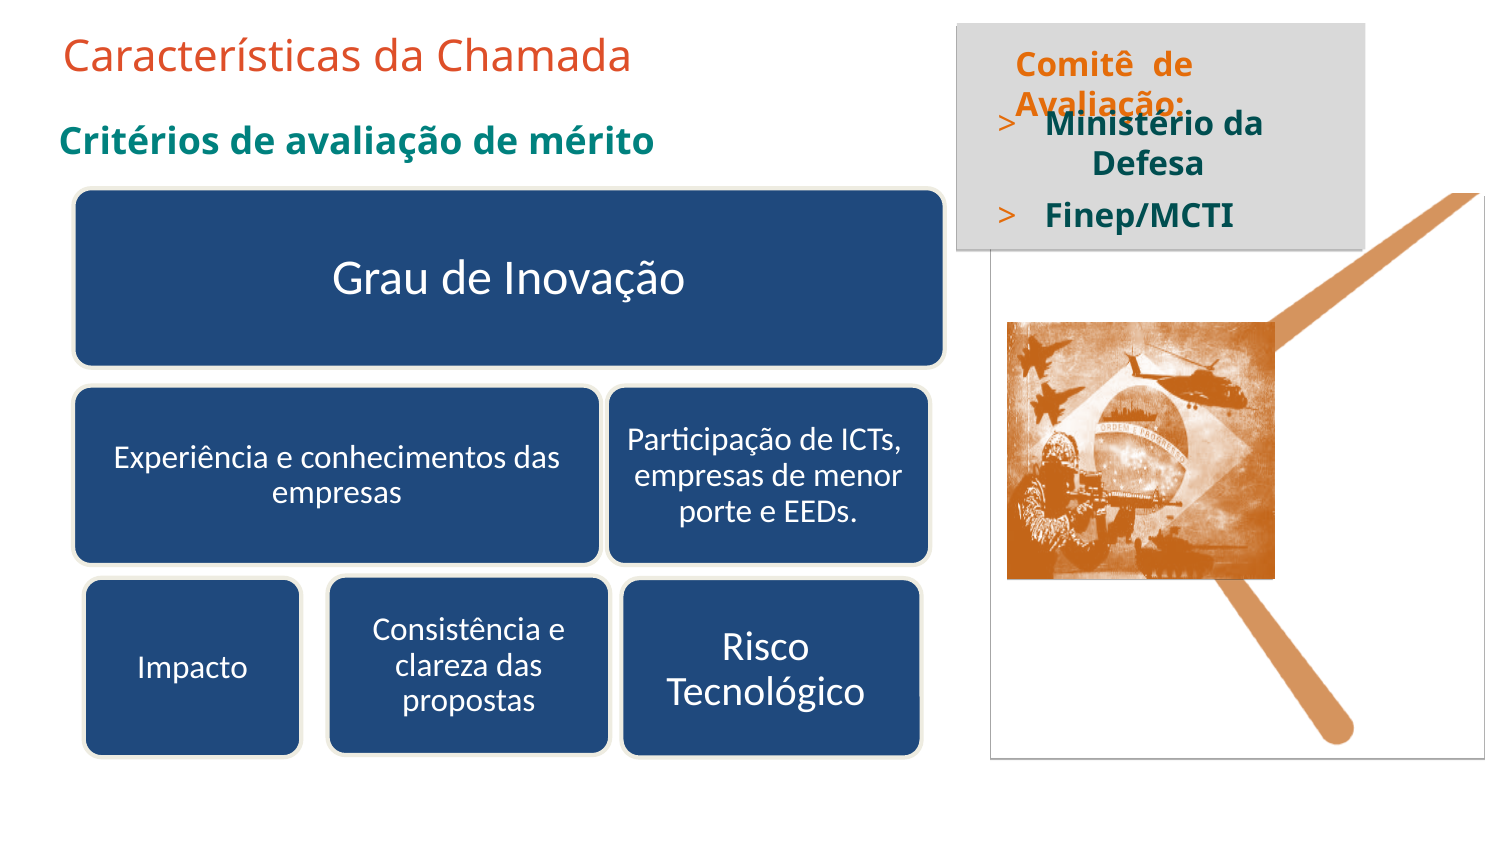

Características da Chamada
Comitê de Avaliação:
Ministério da Defesa
Finep/MCTI
Critérios de avaliação de mérito
Grau de Inovação
Experiência e conhecimentos das empresas
Participação de ICTs, empresas de menor porte e EEDs.
Consistência e clareza das propostas
Impacto
Risco Tecnológico